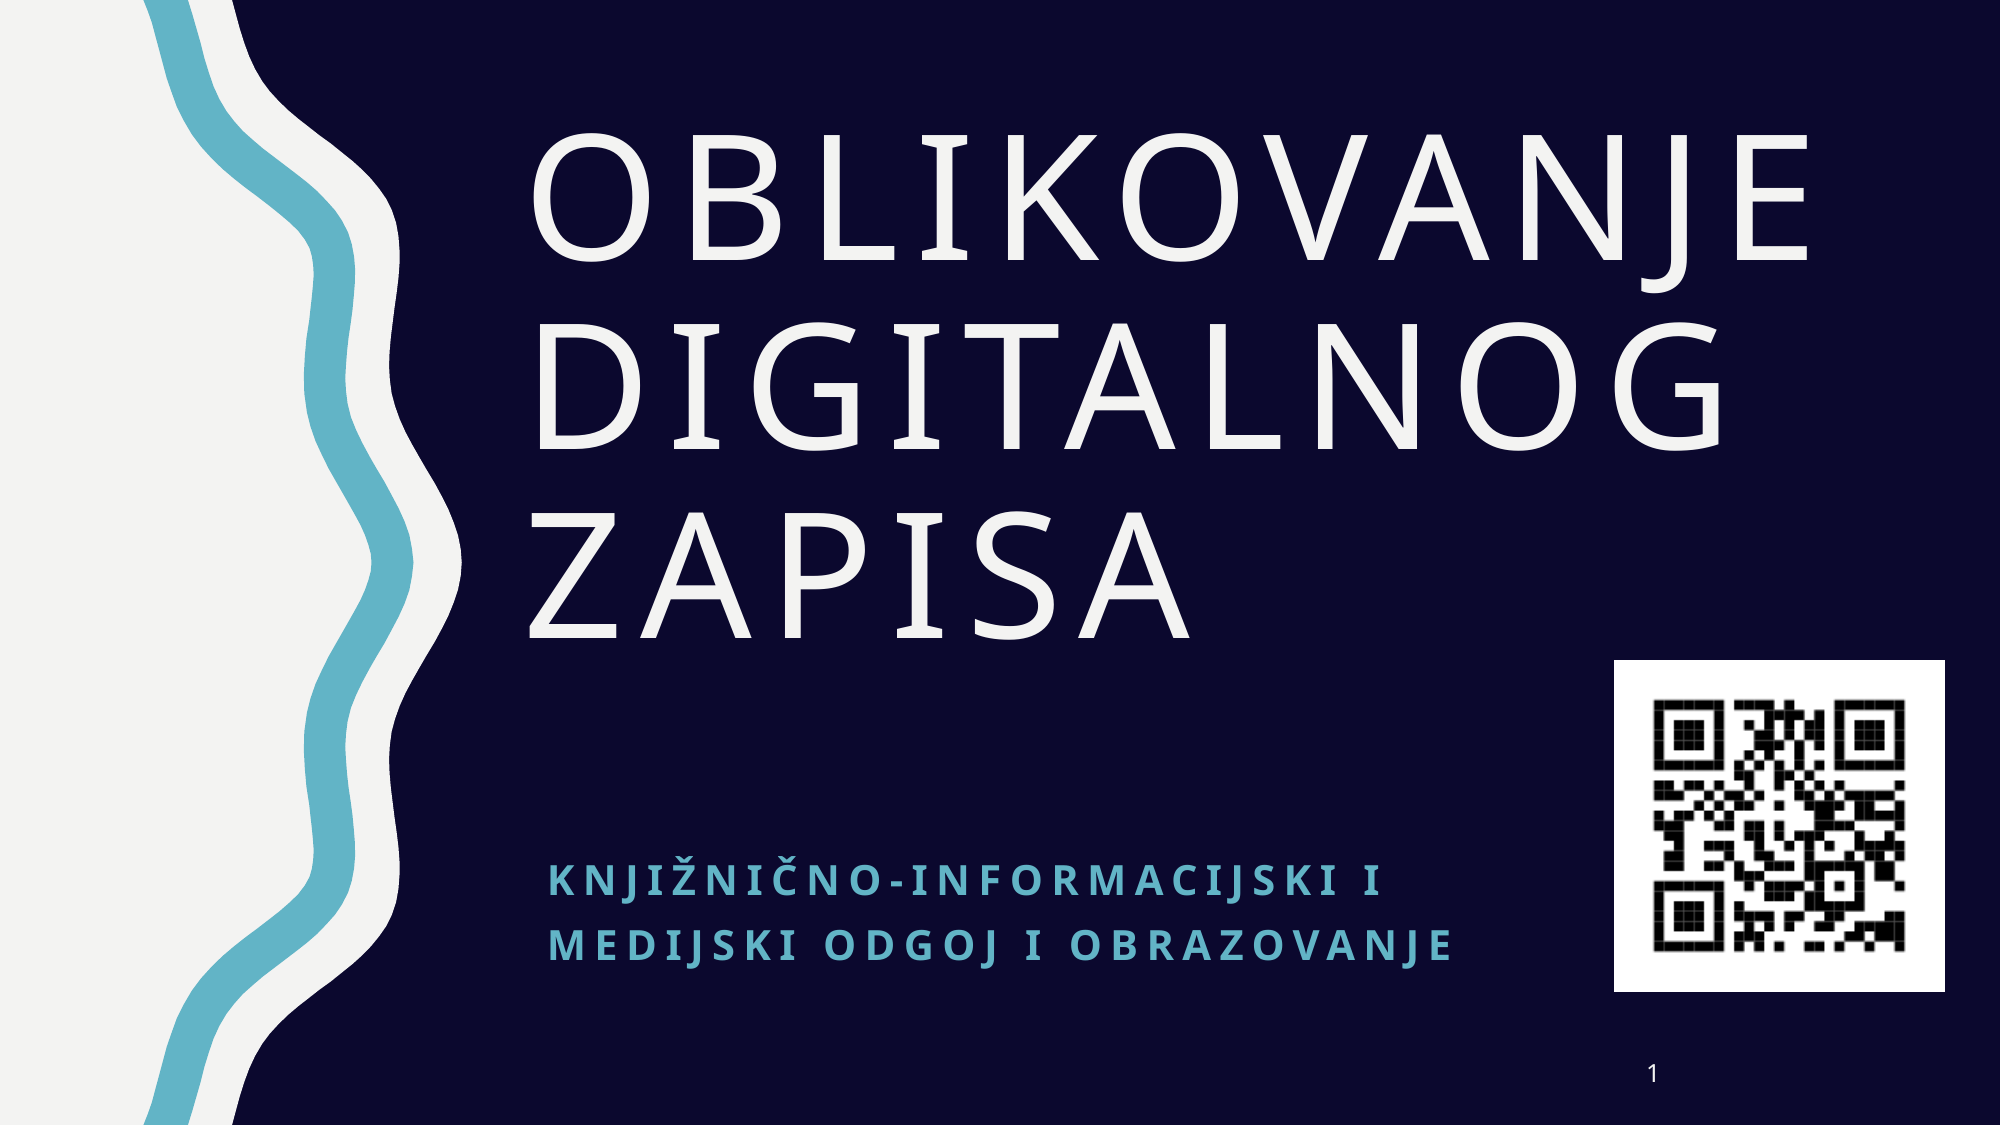

Oblikovanje digitalnog zapiSA
# Knjižnično-informacijski i
medijski odgoj i obrazovanje
1